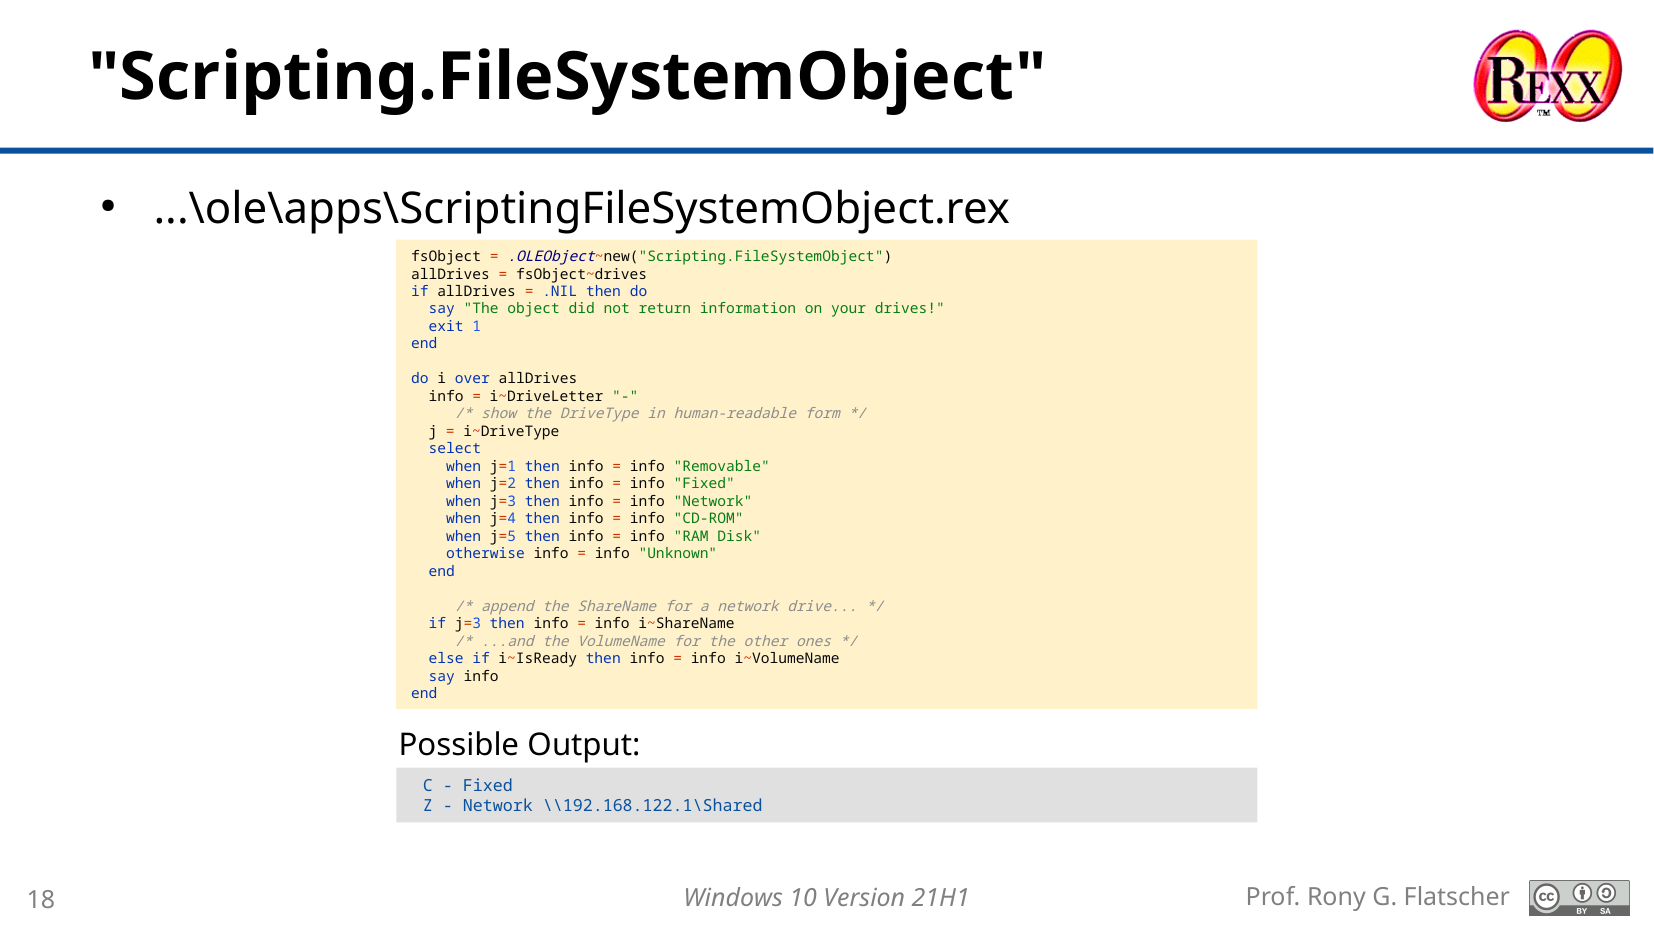

# "Scripting.FileSystemObject"
...\ole\apps\ScriptingFileSystemObject.rex
fsObject = .OLEObject~new("Scripting.FileSystemObject")
allDrives = fsObject~drives
if allDrives = .NIL then do
 say "The object did not return information on your drives!"
 exit 1
end
do i over allDrives
 info = i~DriveLetter "-"
 /* show the DriveType in human-readable form */
 j = i~DriveType
 select
 when j=1 then info = info "Removable"
 when j=2 then info = info "Fixed"
 when j=3 then info = info "Network"
 when j=4 then info = info "CD-ROM"
 when j=5 then info = info "RAM Disk"
 otherwise info = info "Unknown"
 end
 /* append the ShareName for a network drive... */
 if j=3 then info = info i~ShareName
 /* ...and the VolumeName for the other ones */
 else if i~IsReady then info = info i~VolumeName
 say info
end
Possible Output:
C - Fixed
Z - Network \\192.168.122.1\Shared
Windows 10 Version 21H1